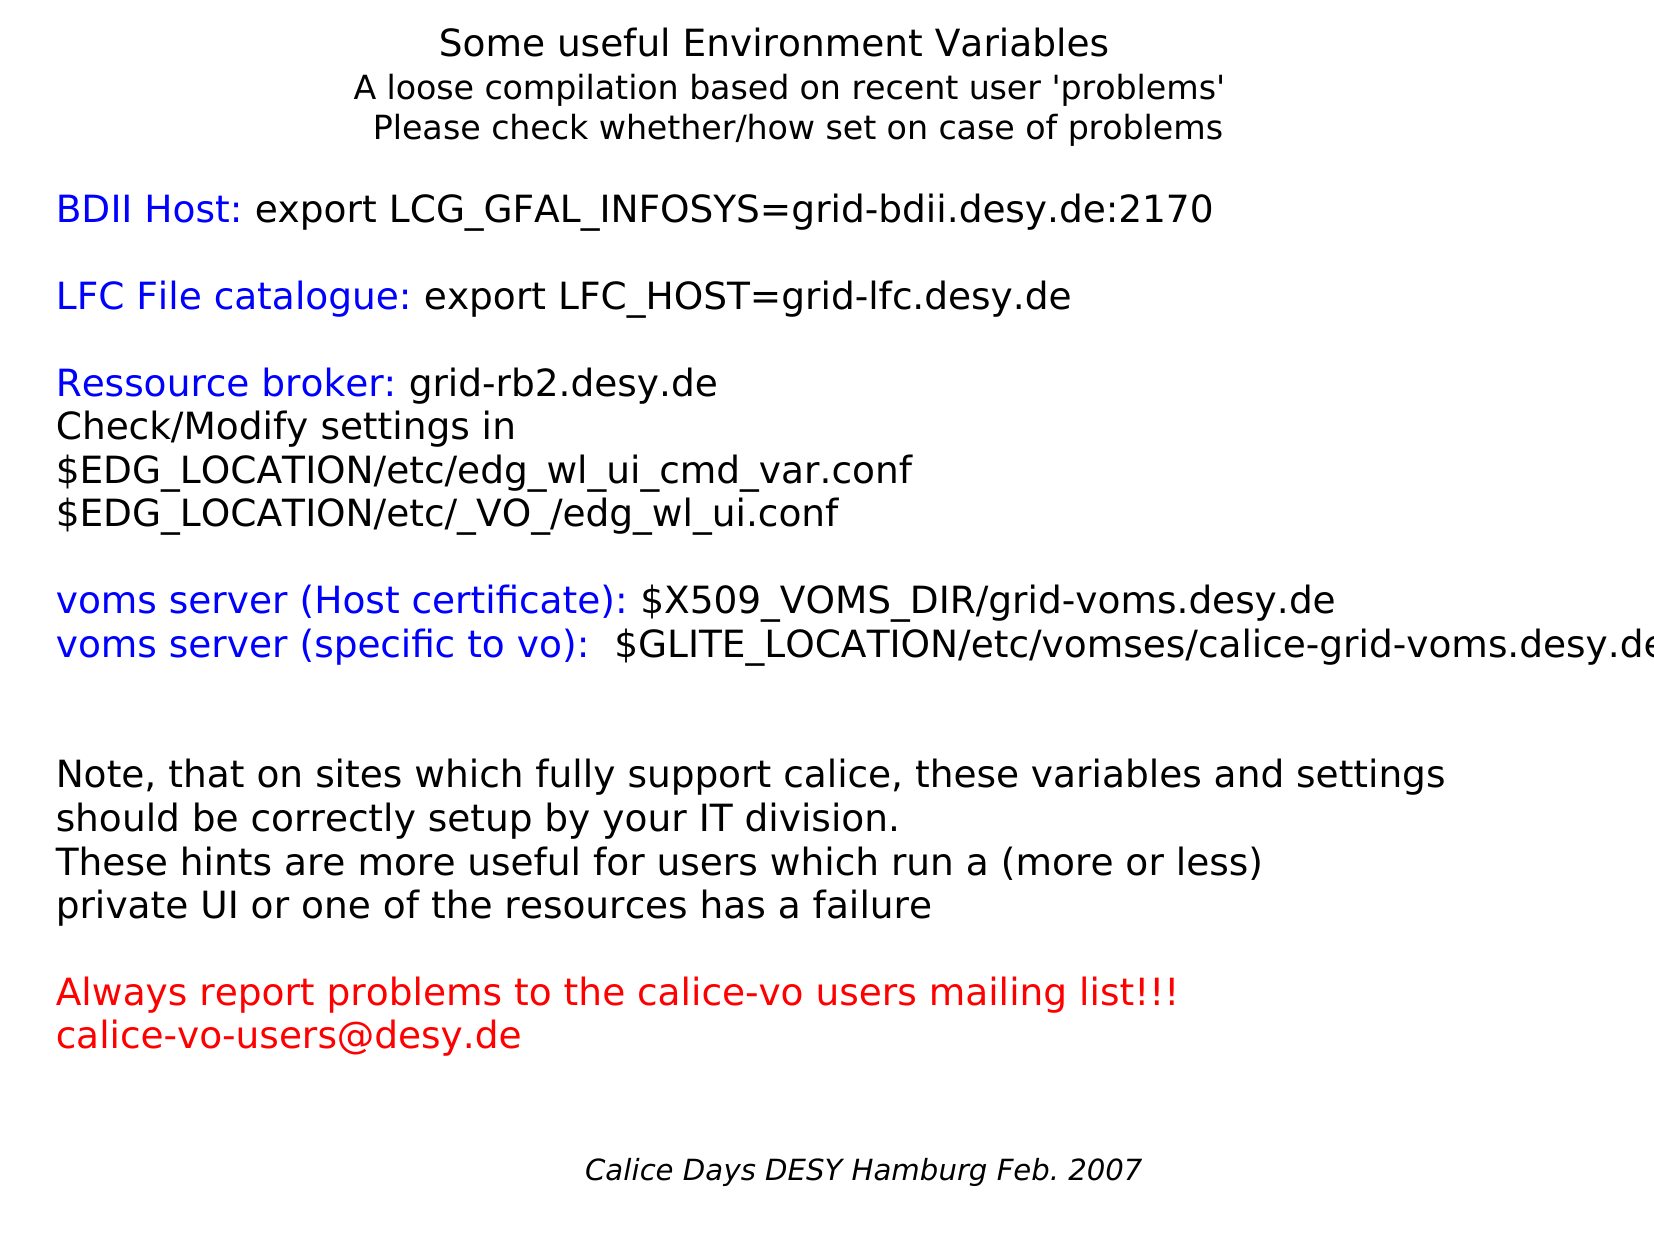

Some useful Environment Variables
 A loose compilation based on recent user 'problems'
 Please check whether/how set on case of problems
BDII Host: export LCG_GFAL_INFOSYS=grid-bdii.desy.de:2170
LFC File catalogue: export LFC_HOST=grid-lfc.desy.de
Ressource broker: grid-rb2.desy.de
Check/Modify settings in
$EDG_LOCATION/etc/edg_wl_ui_cmd_var.conf
$EDG_LOCATION/etc/_VO_/edg_wl_ui.conf
voms server (Host certificate): $X509_VOMS_DIR/grid-voms.desy.de
voms server (specific to vo): $GLITE_LOCATION/etc/vomses/calice-grid-voms.desy.de
Note, that on sites which fully support calice, these variables and settings
should be correctly setup by your IT division.
These hints are more useful for users which run a (more or less)
private UI or one of the resources has a failure
Always report problems to the calice-vo users mailing list!!!
calice-vo-users@desy.de